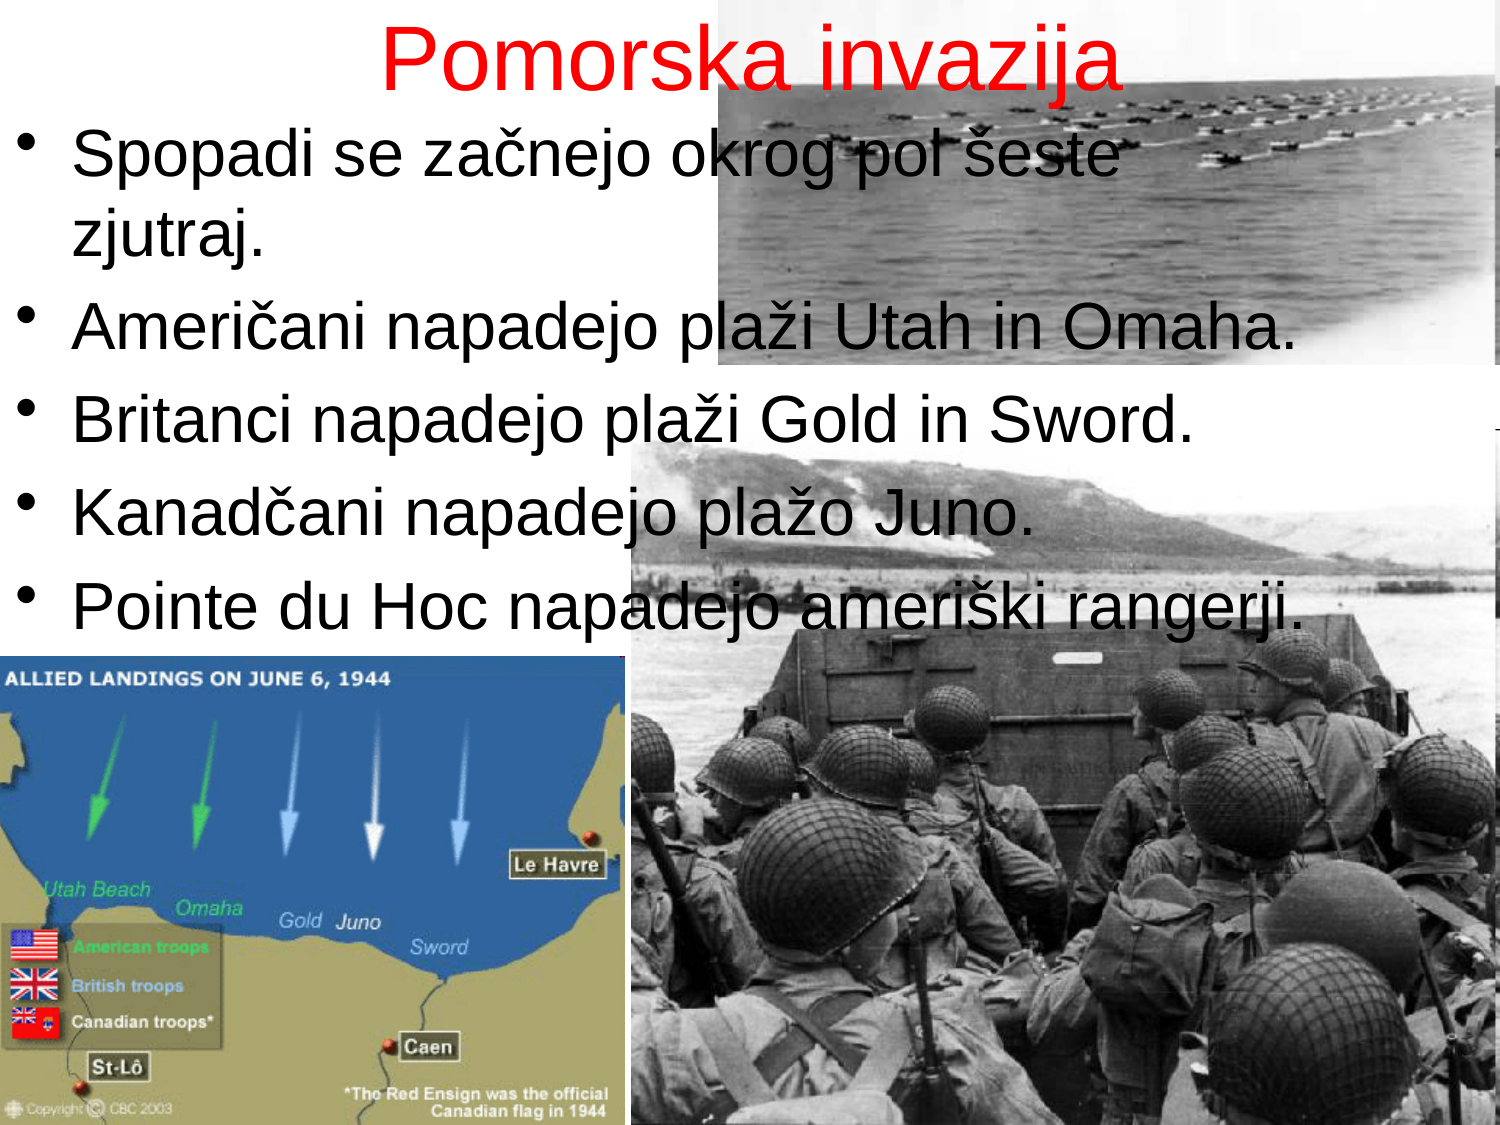

# Pomorska invazija
Spopadi se začnejo okrog pol šeste zjutraj.
Američani napadejo plaži Utah in Omaha.
Britanci napadejo plaži Gold in Sword.
Kanadčani napadejo plažo Juno.
Pointe du Hoc napadejo ameriški rangerji.